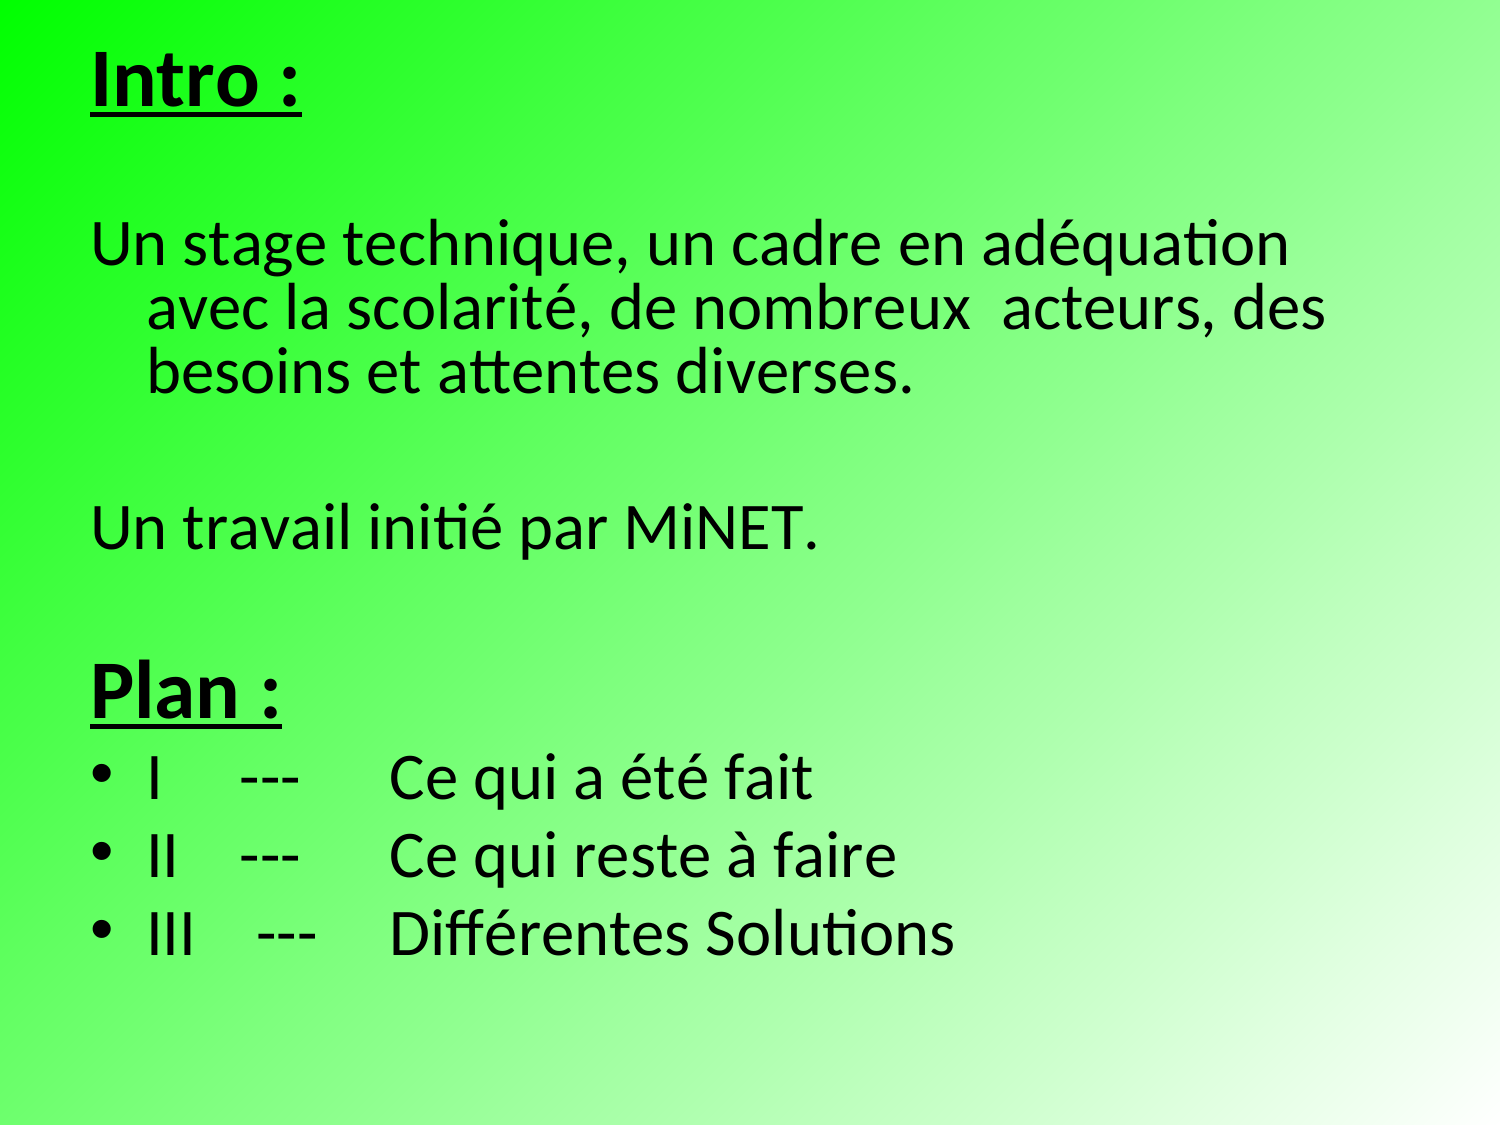

Intro :
Un stage technique, un cadre en adéquation avec la scolarité, de nombreux acteurs, des besoins et attentes diverses.
Un travail initié par MiNET.
Plan :
I	--- 	Ce qui a été fait
II	---	Ce qui reste à faire
III ---	Différentes Solutions